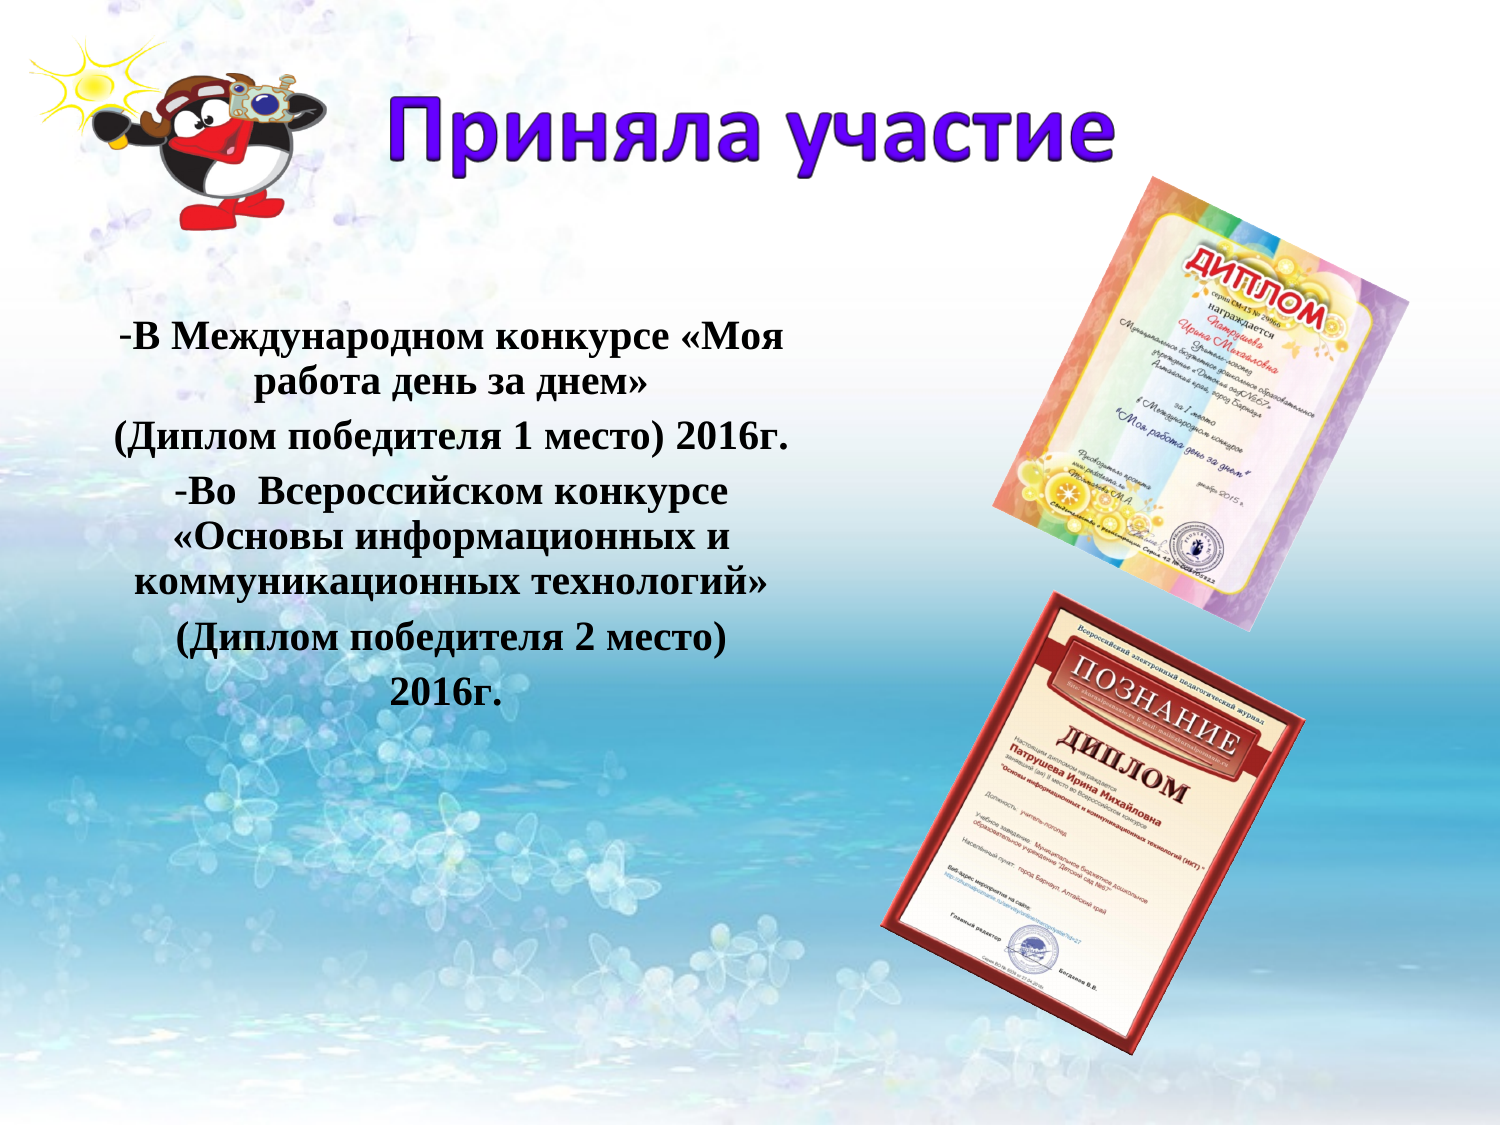

В Международном конкурсе «Моя работа день за днем»
(Диплом победителя 1 место) 2016г.
Во Всероссийском конкурсе «Основы информационных и коммуникационных технологий»
(Диплом победителя 2 место)
2016г.